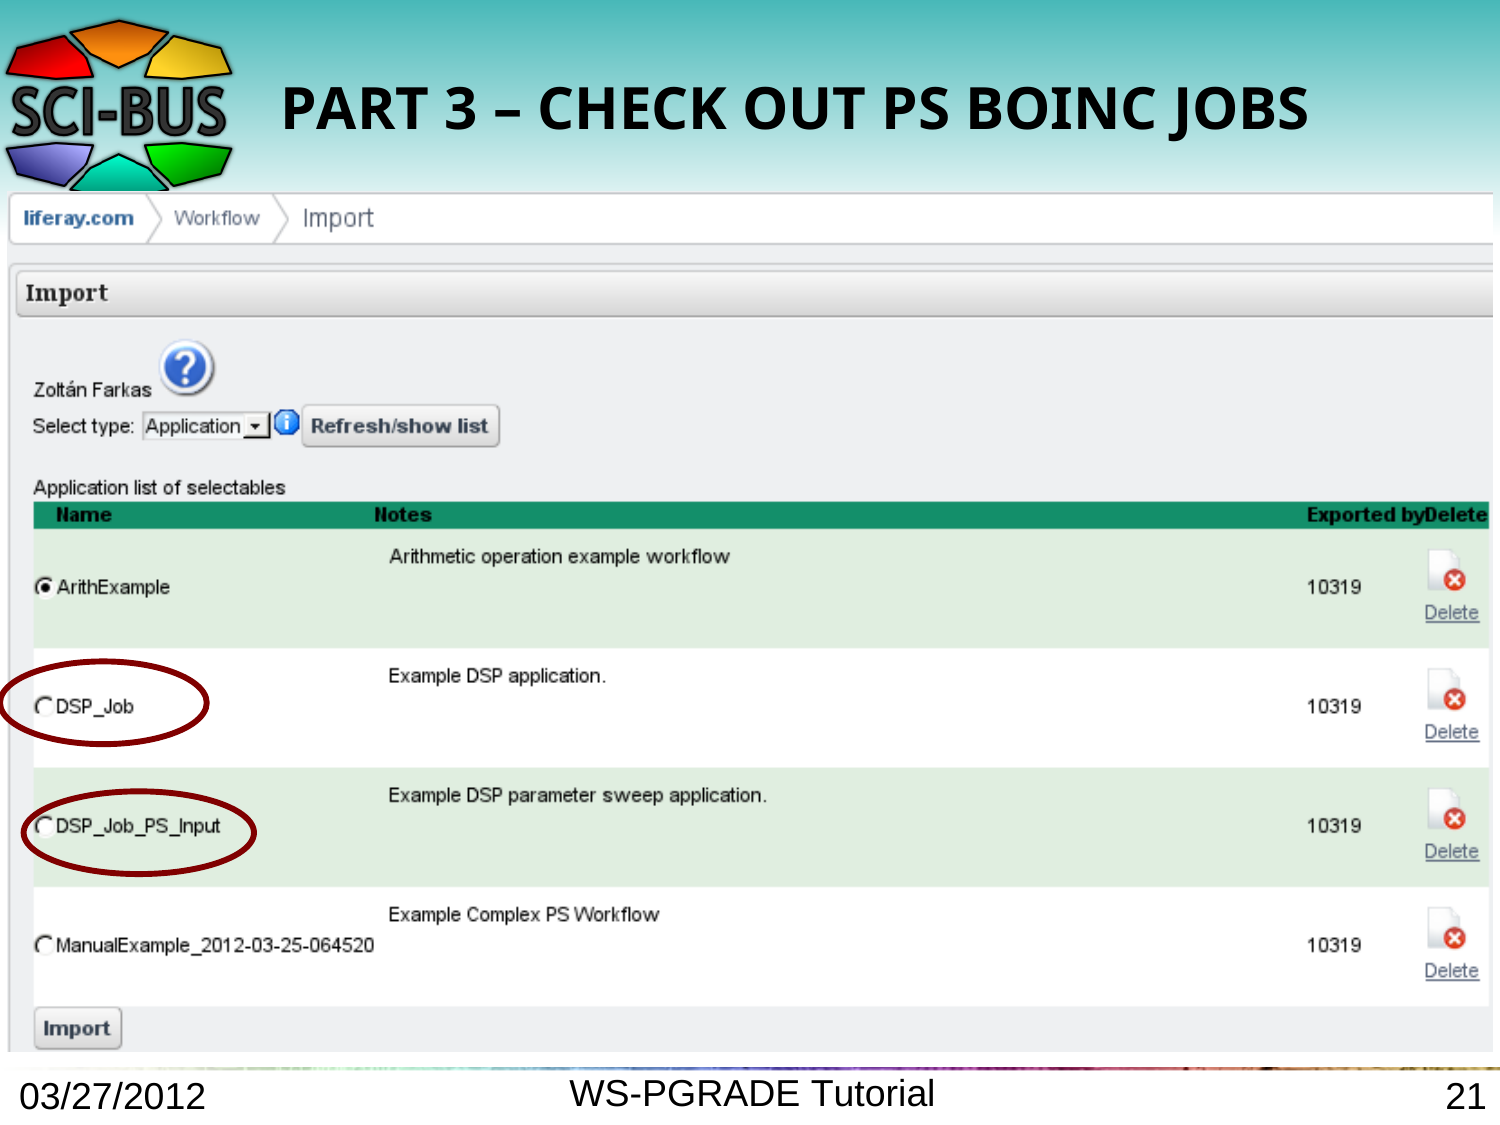

# PART 3 – CHECK OUT PS BOINC JOBS
Footer
5/29/2006
21